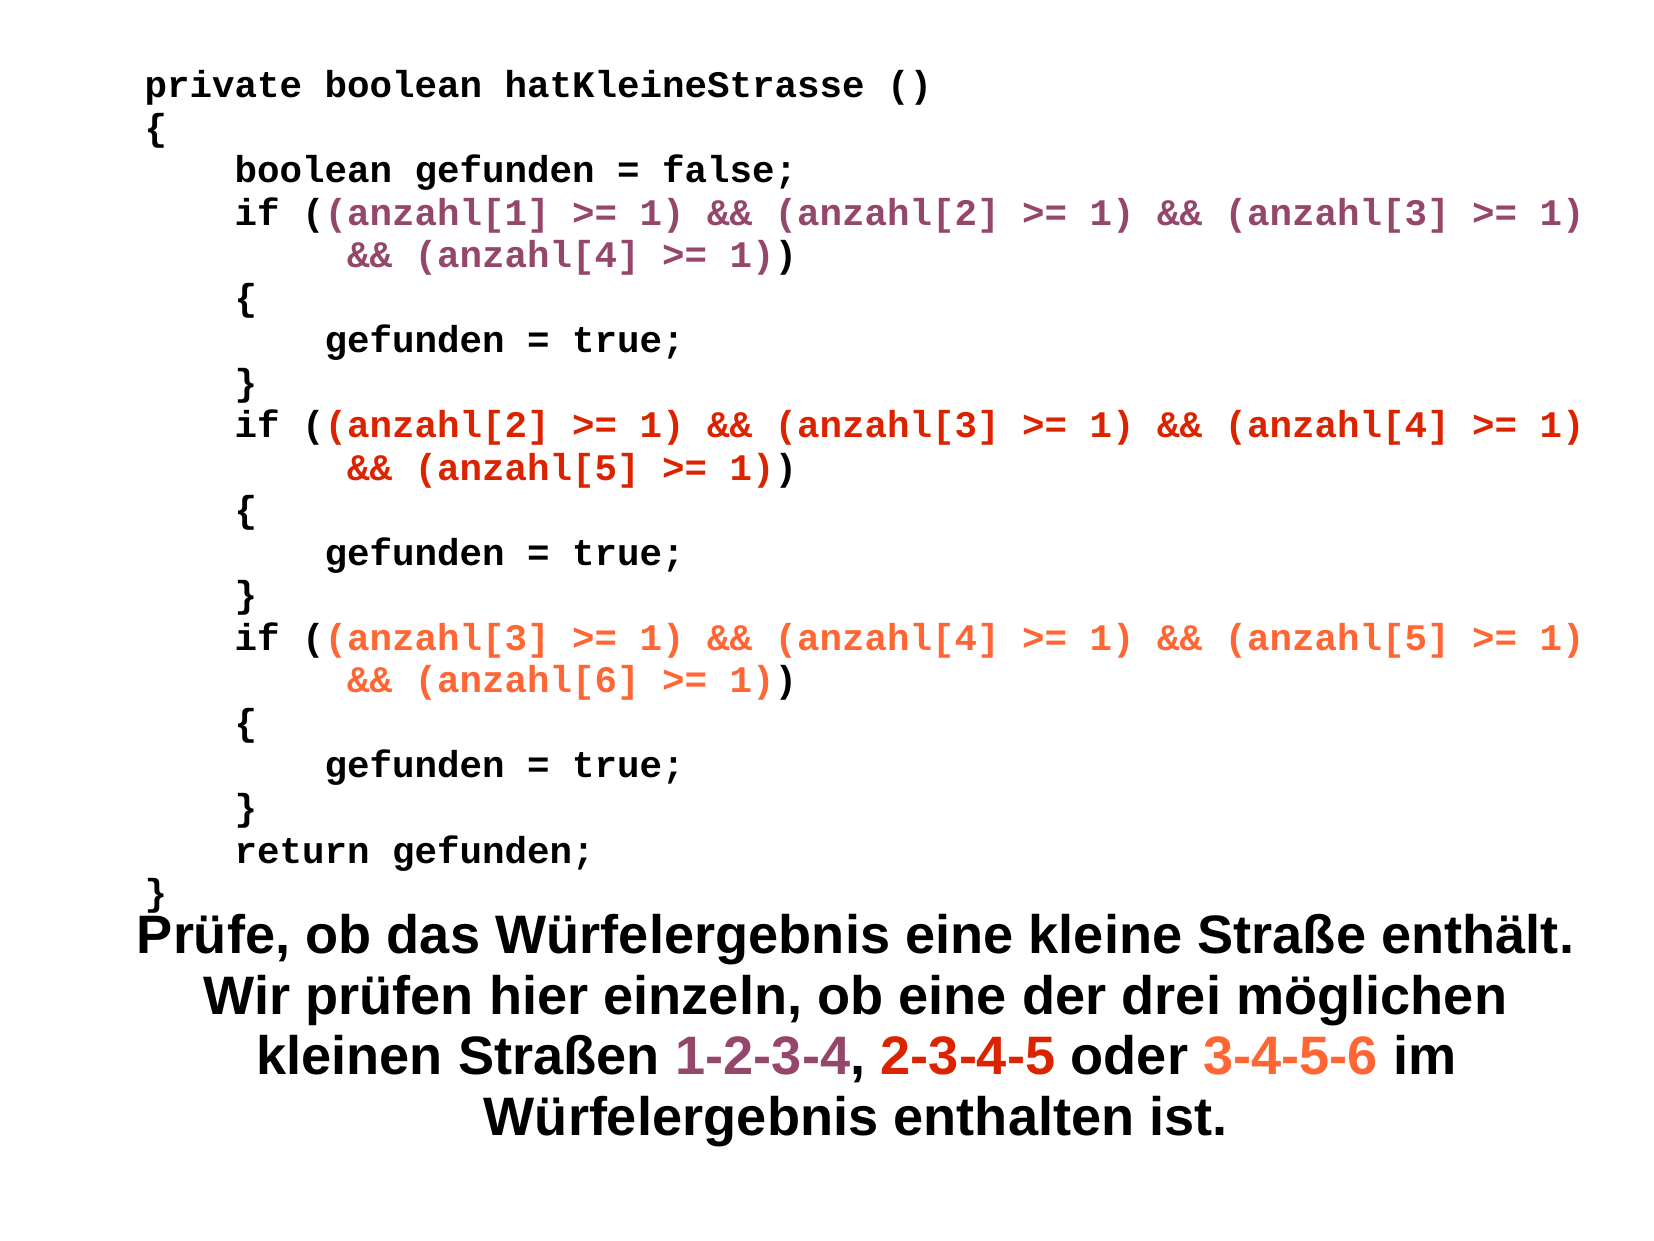

private boolean hatKleineStrasse ()
{
 boolean gefunden = false;
 if ((anzahl[1] >= 1) && (anzahl[2] >= 1) && (anzahl[3] >= 1)
 && (anzahl[4] >= 1))
 {
 gefunden = true;
 }
 if ((anzahl[2] >= 1) && (anzahl[3] >= 1) && (anzahl[4] >= 1)
 && (anzahl[5] >= 1))
 {
 gefunden = true;
 }
 if ((anzahl[3] >= 1) && (anzahl[4] >= 1) && (anzahl[5] >= 1)
 && (anzahl[6] >= 1))
 {
 gefunden = true;
 }
 return gefunden;
}
Prüfe, ob das Würfelergebnis eine kleine Straße enthält.
Wir prüfen hier einzeln, ob eine der drei möglichen kleinen Straßen 1-2-3-4, 2-3-4-5 oder 3-4-5-6 im Würfelergebnis enthalten ist.